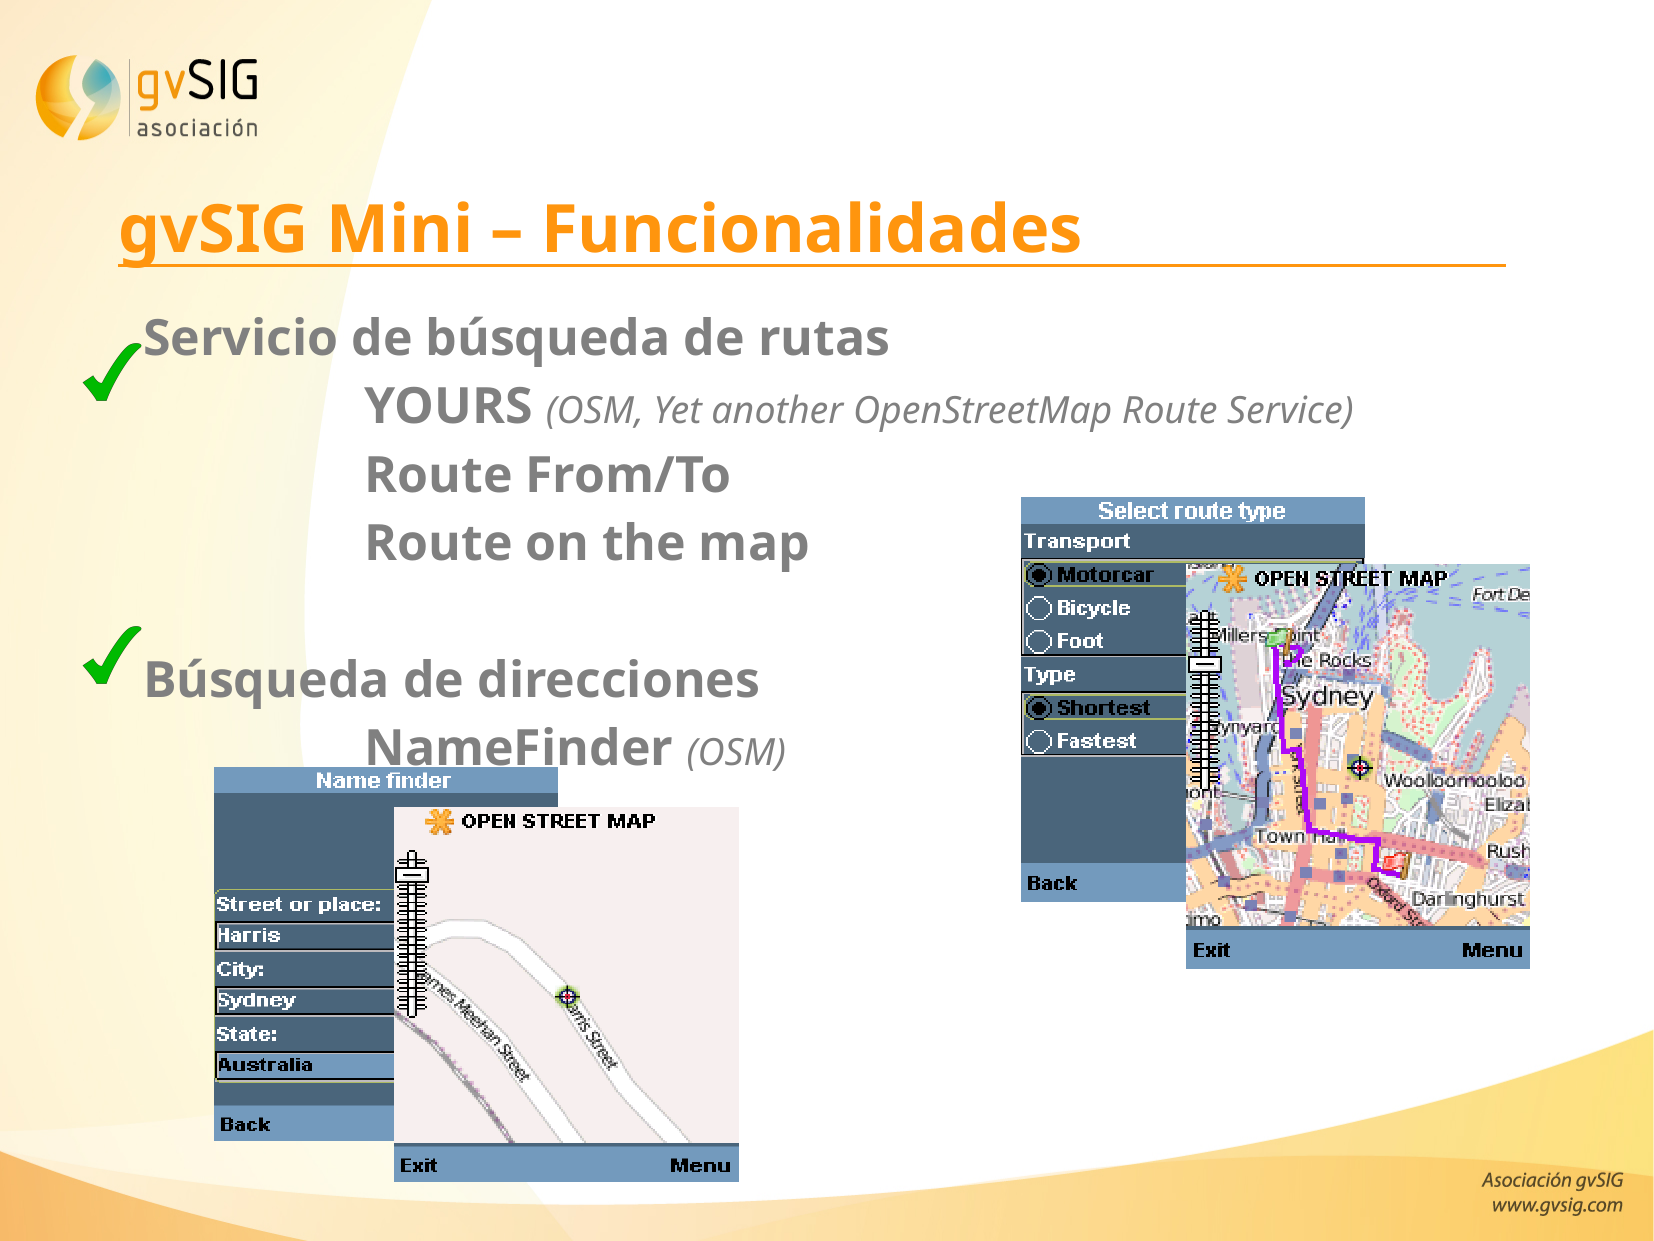

# gvSIG Mini – Funcionalidades
Servicio de búsqueda de rutas
			YOURS (OSM, Yet another OpenStreetMap Route Service)
			Route From/To
			Route on the map
Búsqueda de direcciones
			NameFinder (OSM)